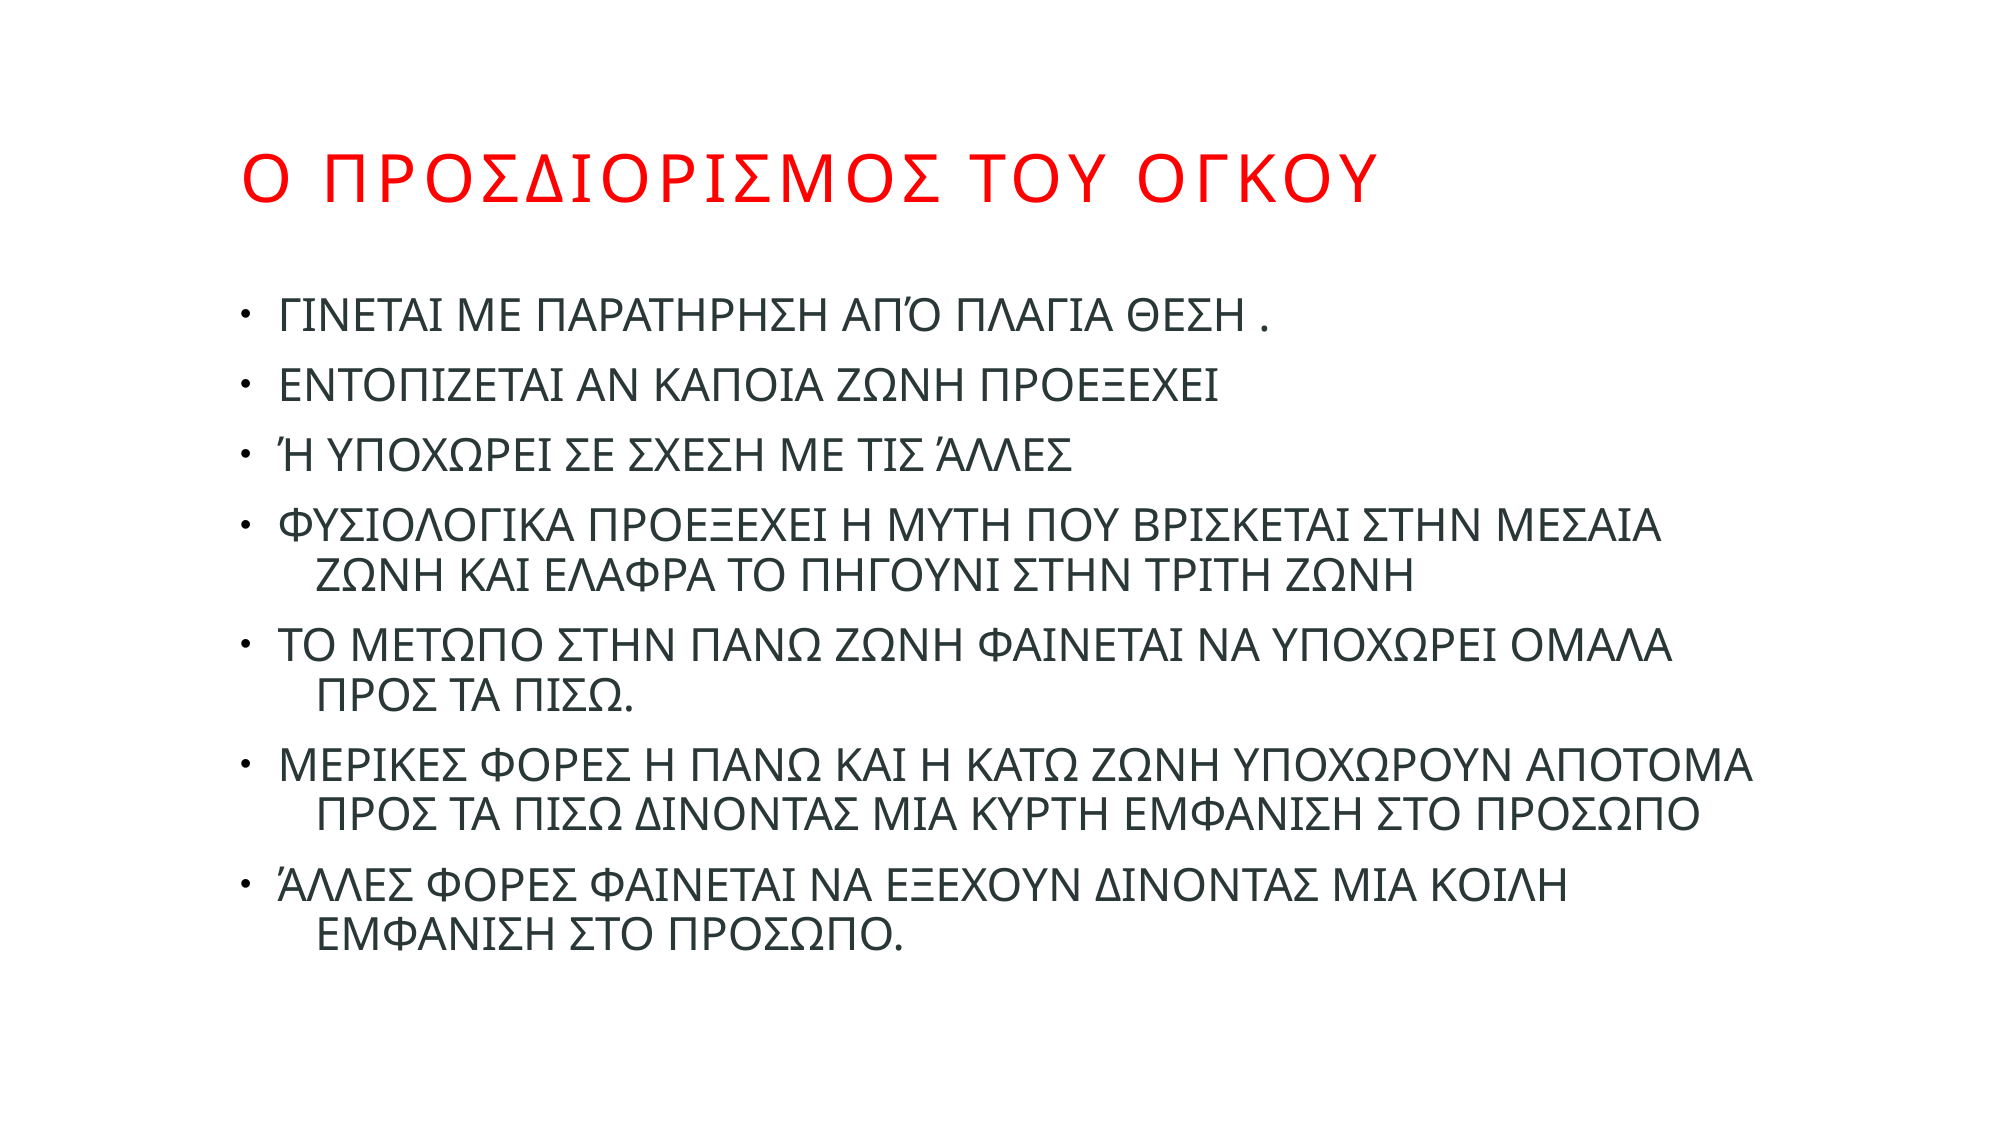

# Ο ΠΡΟΣΔΙΟΡΙΣΜΟΣ ΤΟΥ ΟΓΚΟΥ
ΓΙΝΕΤΑΙ ΜΕ ΠΑΡΑΤΗΡΗΣΗ ΑΠΌ ΠΛΑΓΙΑ ΘΕΣΗ .
ΕΝΤΟΠΙΖΕΤΑΙ ΑΝ ΚΑΠΟΙΑ ΖΩΝΗ ΠΡΟΕΞΕΧΕΙ
Ή ΥΠΟΧΩΡΕΙ ΣΕ ΣΧΕΣΗ ΜΕ ΤΙΣ ΆΛΛΕΣ
ΦΥΣΙΟΛΟΓΙΚΑ ΠΡΟΕΞΕΧΕΙ Η ΜΥΤΗ ΠΟΥ ΒΡΙΣΚΕΤΑΙ ΣΤΗΝ ΜΕΣΑΙΑ ΖΩΝΗ ΚΑΙ ΕΛΑΦΡΑ ΤΟ ΠΗΓΟΥΝΙ ΣΤΗΝ ΤΡΙΤΗ ΖΩΝΗ
ΤΟ ΜΕΤΩΠΟ ΣΤΗΝ ΠΑΝΩ ΖΩΝΗ ΦΑΙΝΕΤΑΙ ΝΑ ΥΠΟΧΩΡΕΙ ΟΜΑΛΑ ΠΡΟΣ ΤΑ ΠΙΣΩ.
ΜΕΡΙΚΕΣ ΦΟΡΕΣ Η ΠΑΝΩ ΚΑΙ Η ΚΑΤΩ ΖΩΝΗ ΥΠΟΧΩΡΟΥΝ ΑΠΟΤΟΜΑ ΠΡΟΣ ΤΑ ΠΙΣΩ ΔΙΝΟΝΤΑΣ ΜΙΑ ΚΥΡΤΗ ΕΜΦΑΝΙΣΗ ΣΤΟ ΠΡΟΣΩΠΟ
ΆΛΛΕΣ ΦΟΡΕΣ ΦΑΙΝΕΤΑΙ ΝΑ ΕΞΕΧΟΥΝ ΔΙΝΟΝΤΑΣ ΜΙΑ ΚΟΙΛΗ ΕΜΦΑΝΙΣΗ ΣΤΟ ΠΡΟΣΩΠΟ.